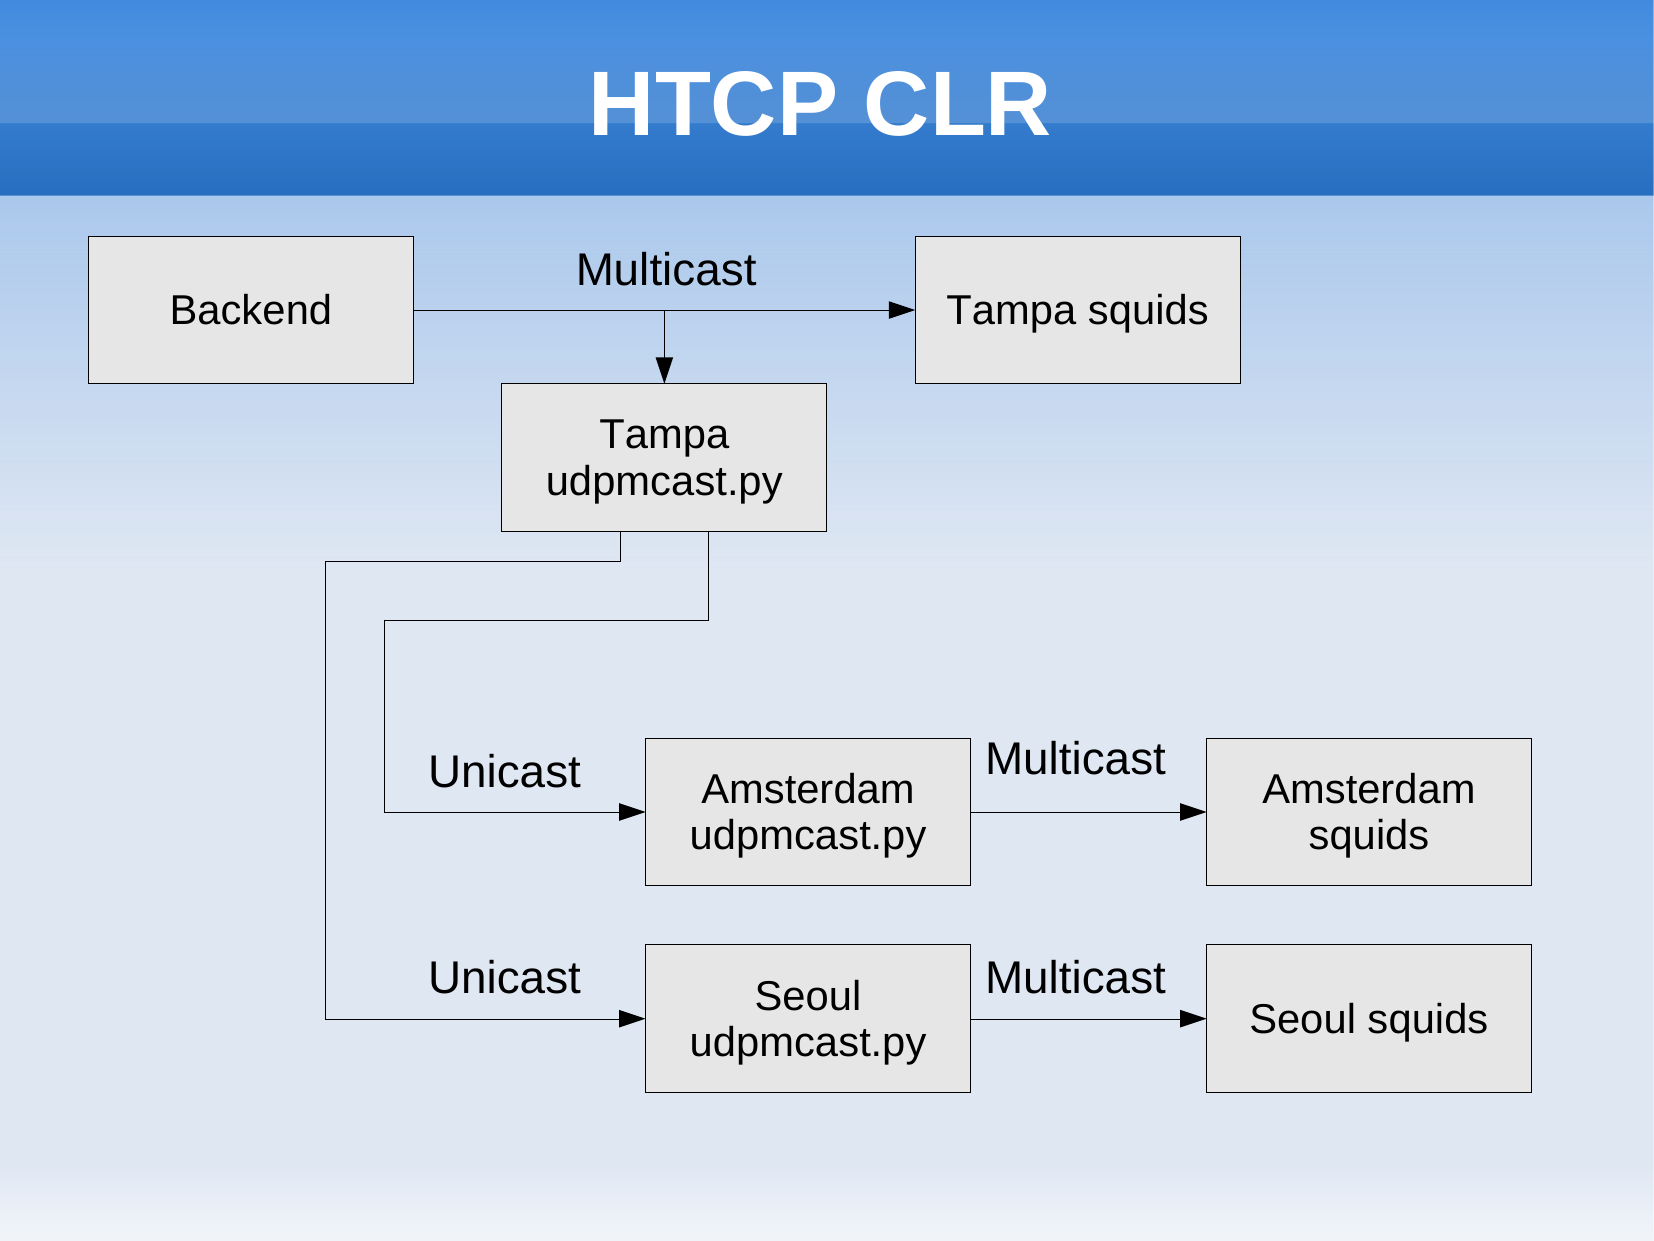

# HTCP CLR
Backend
Multicast
Tampa squids
Tampa
udpmcast.py
Multicast
Unicast
Amsterdam
udpmcast.py
Amsterdam
squids
Unicast
Seoul
udpmcast.py
Multicast
Seoul squids